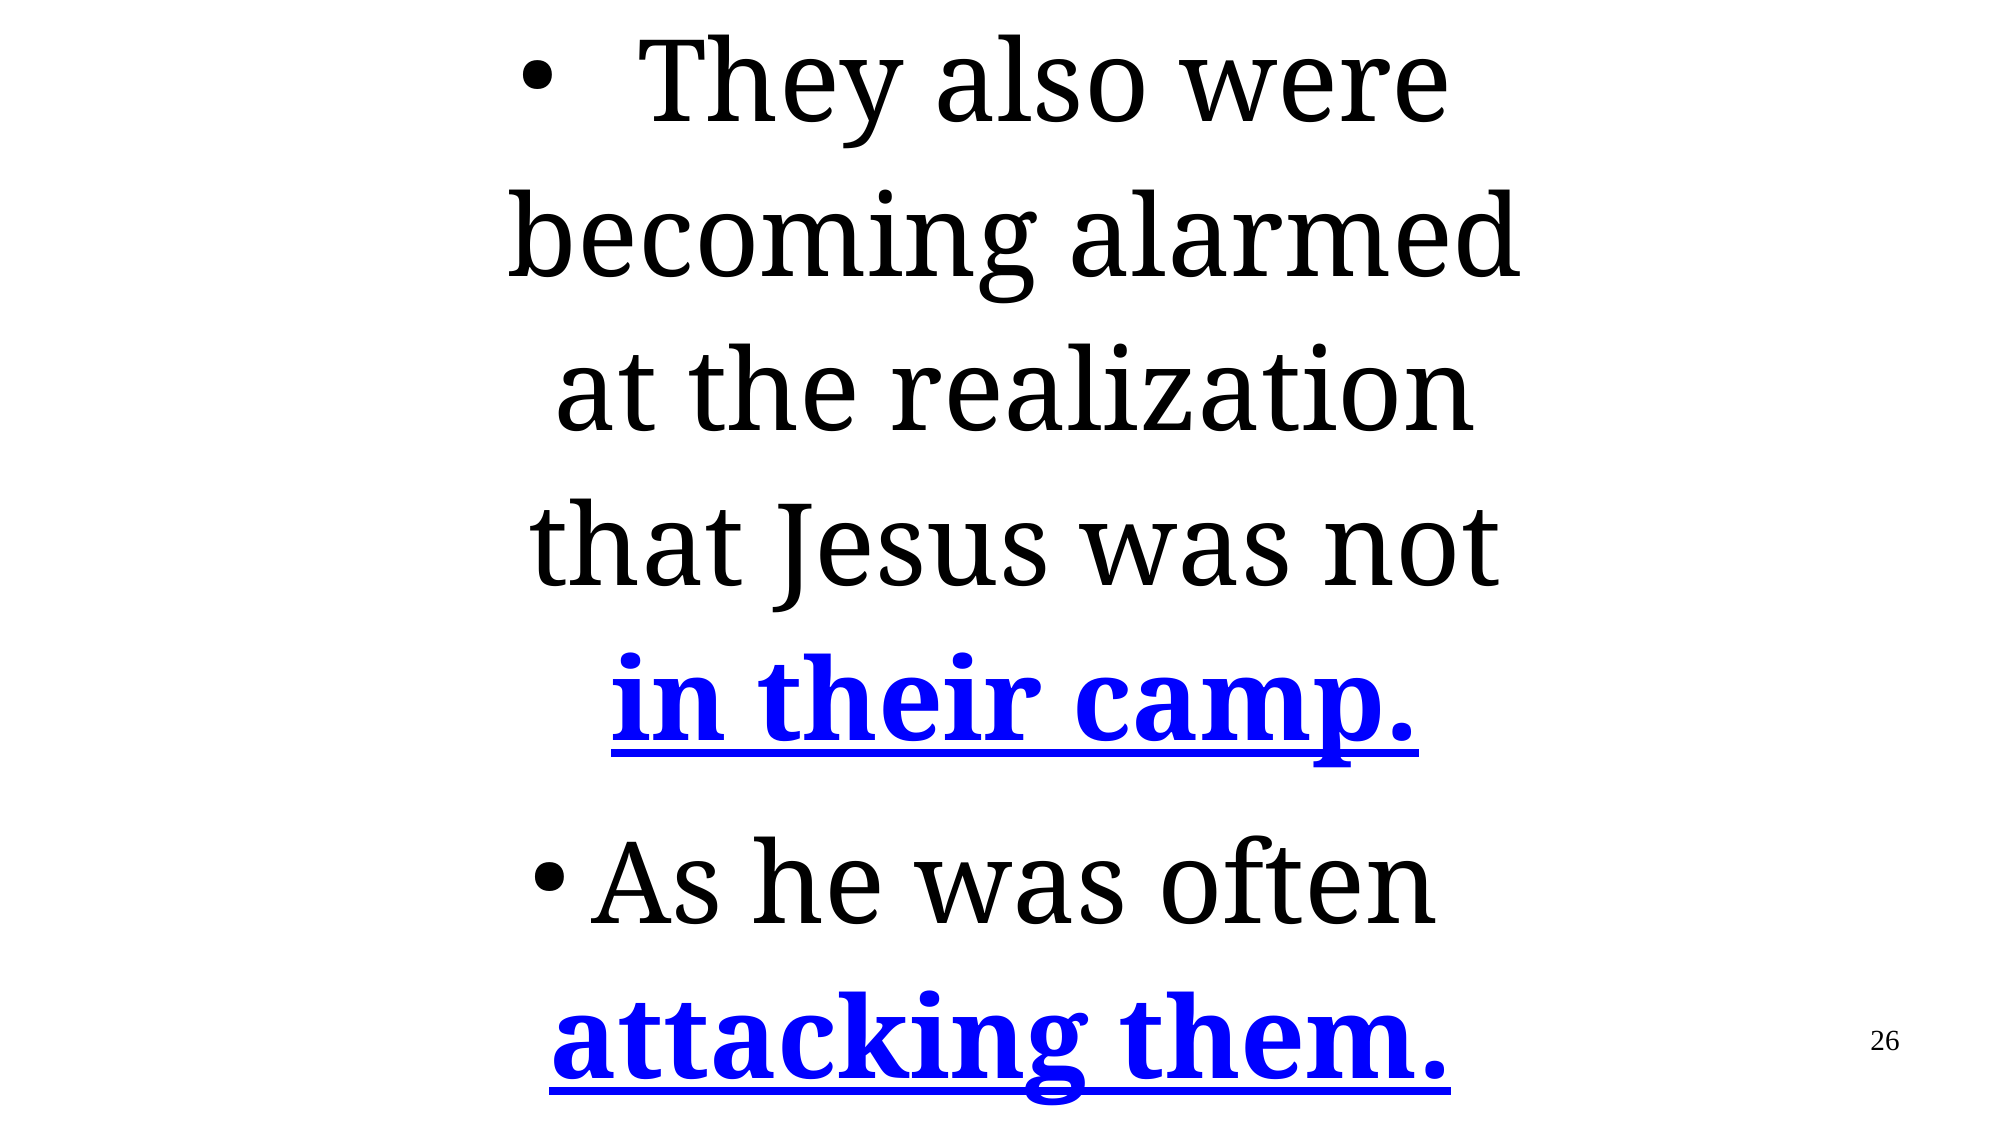

# They also were becoming alarmed at the realization that Jesus was not in their camp.
As he was often
attacking them.
26